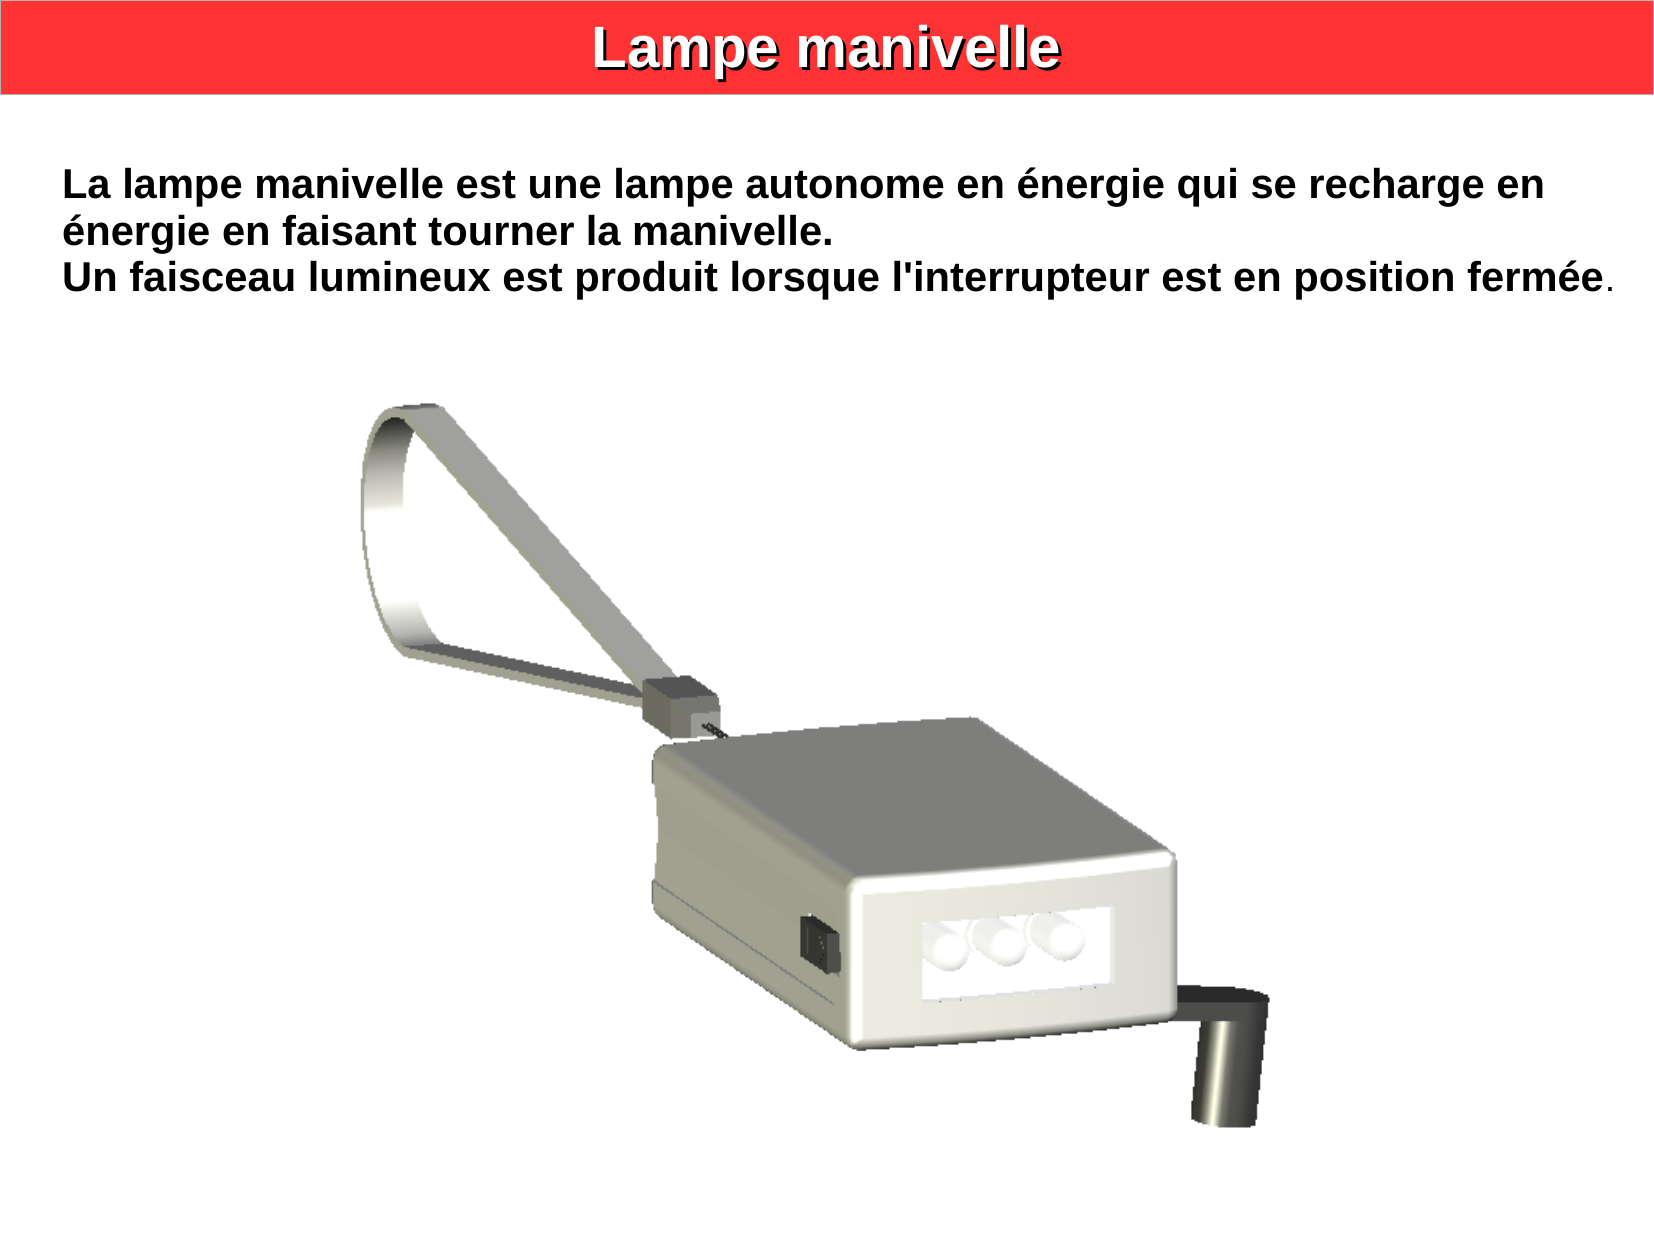

Lampe manivelle
La lampe manivelle est une lampe autonome en énergie qui se recharge en énergie en faisant tourner la manivelle.
Un faisceau lumineux est produit lorsque l'interrupteur est en position fermée.